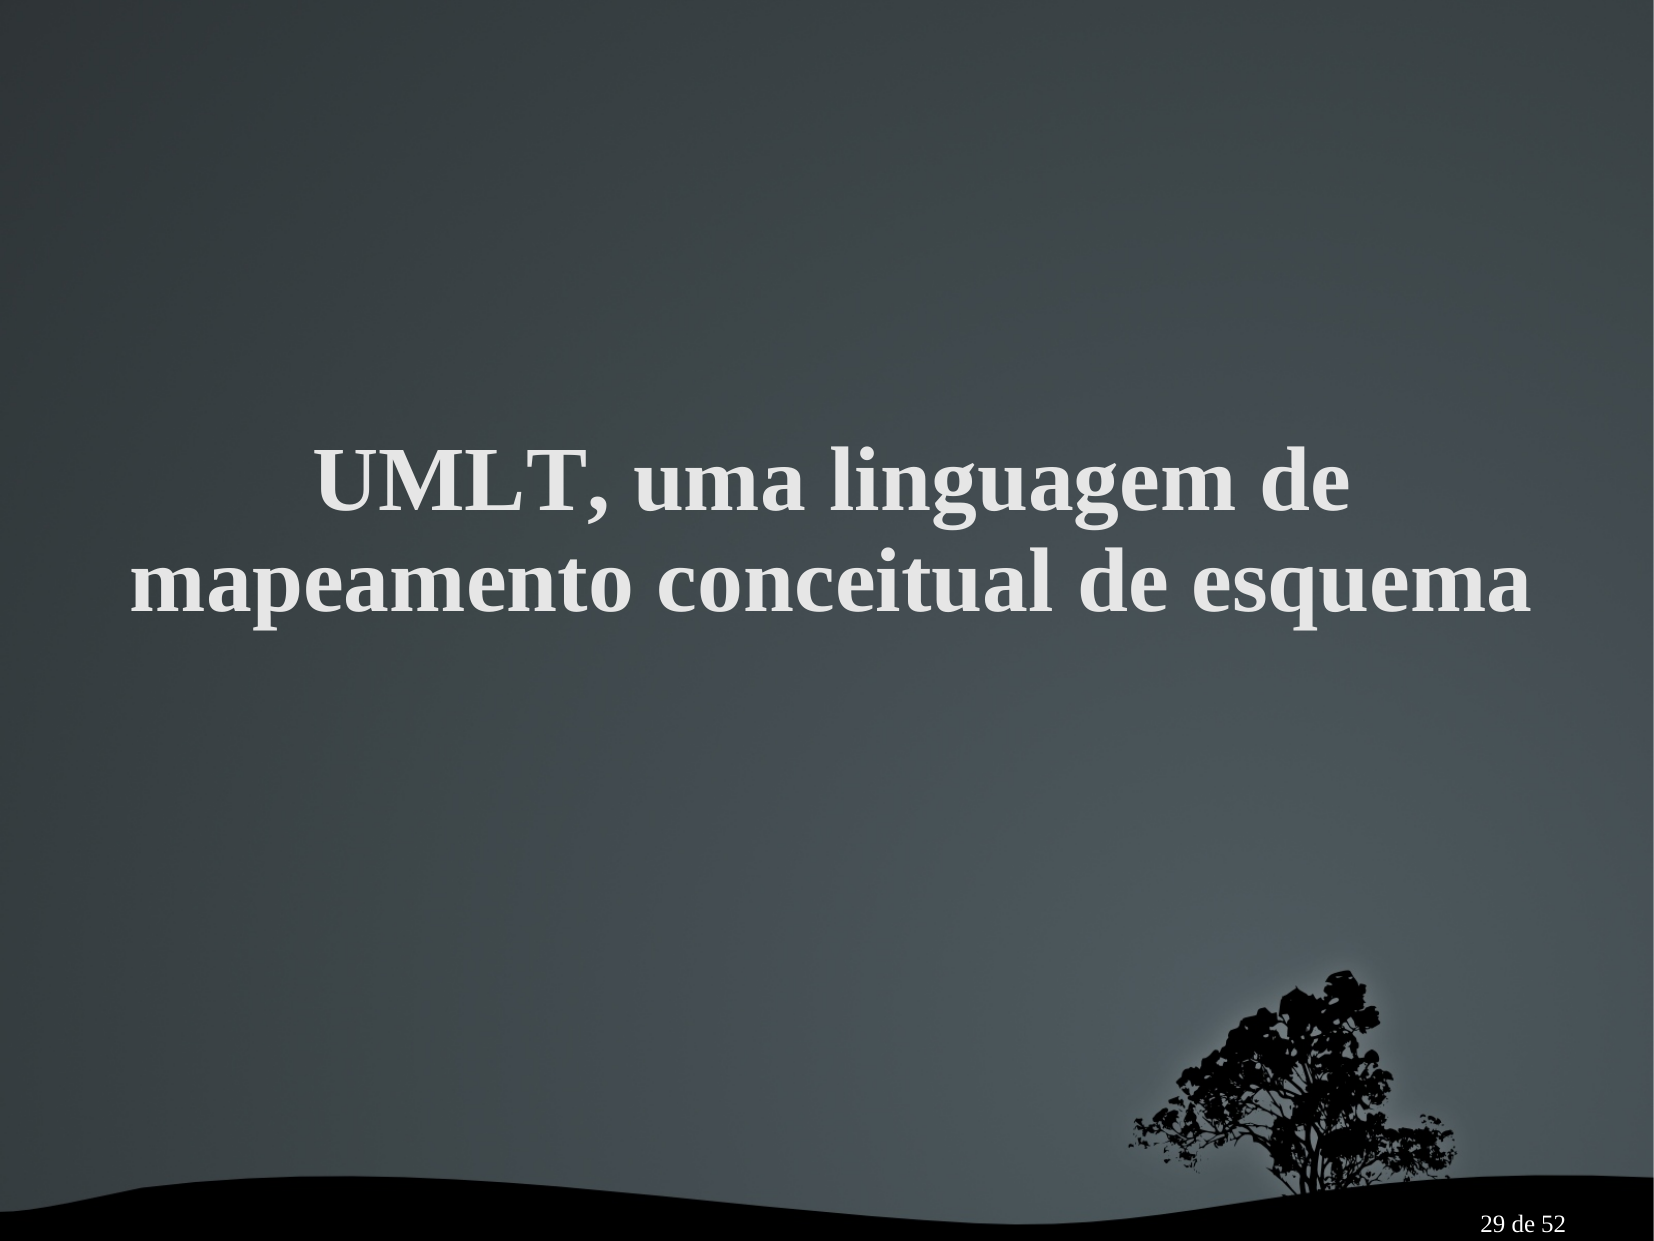

# UMLT, uma linguagem de mapeamento conceitual de esquema
29